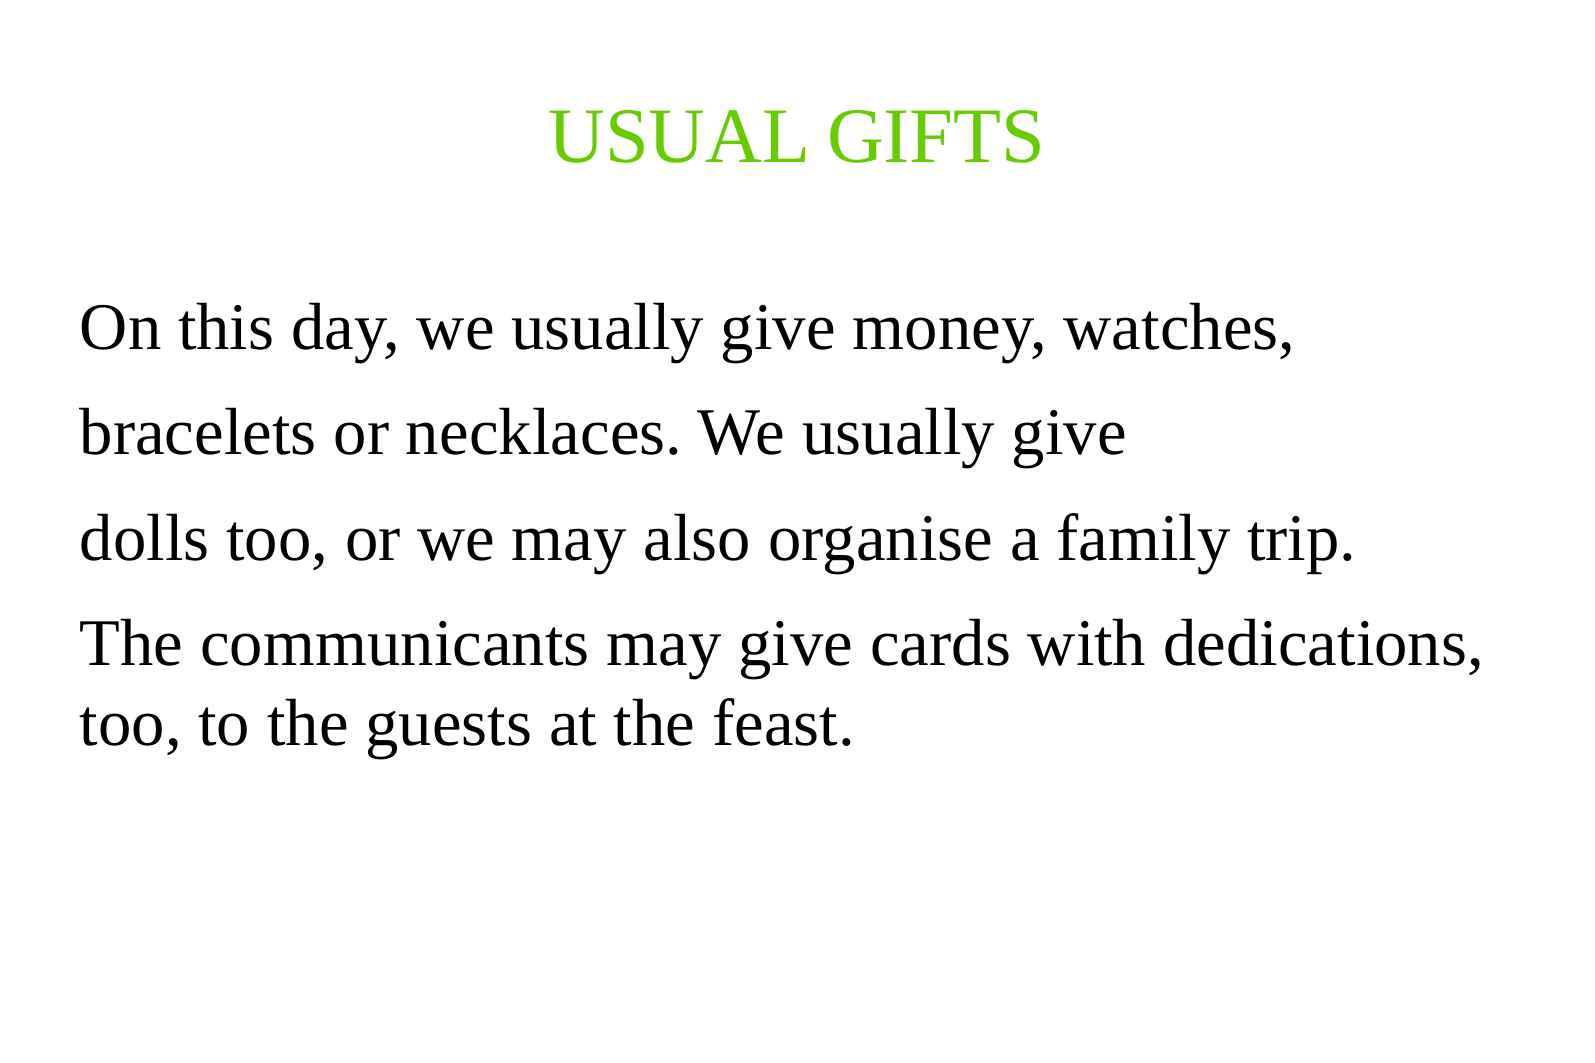

USUAL GIFTS
# On this day, we usually give money, watches,
bracelets or necklaces. We usually give
dolls too, or we may also organise a family trip.
The communicants may give cards with dedications, too, to the guests at the feast.